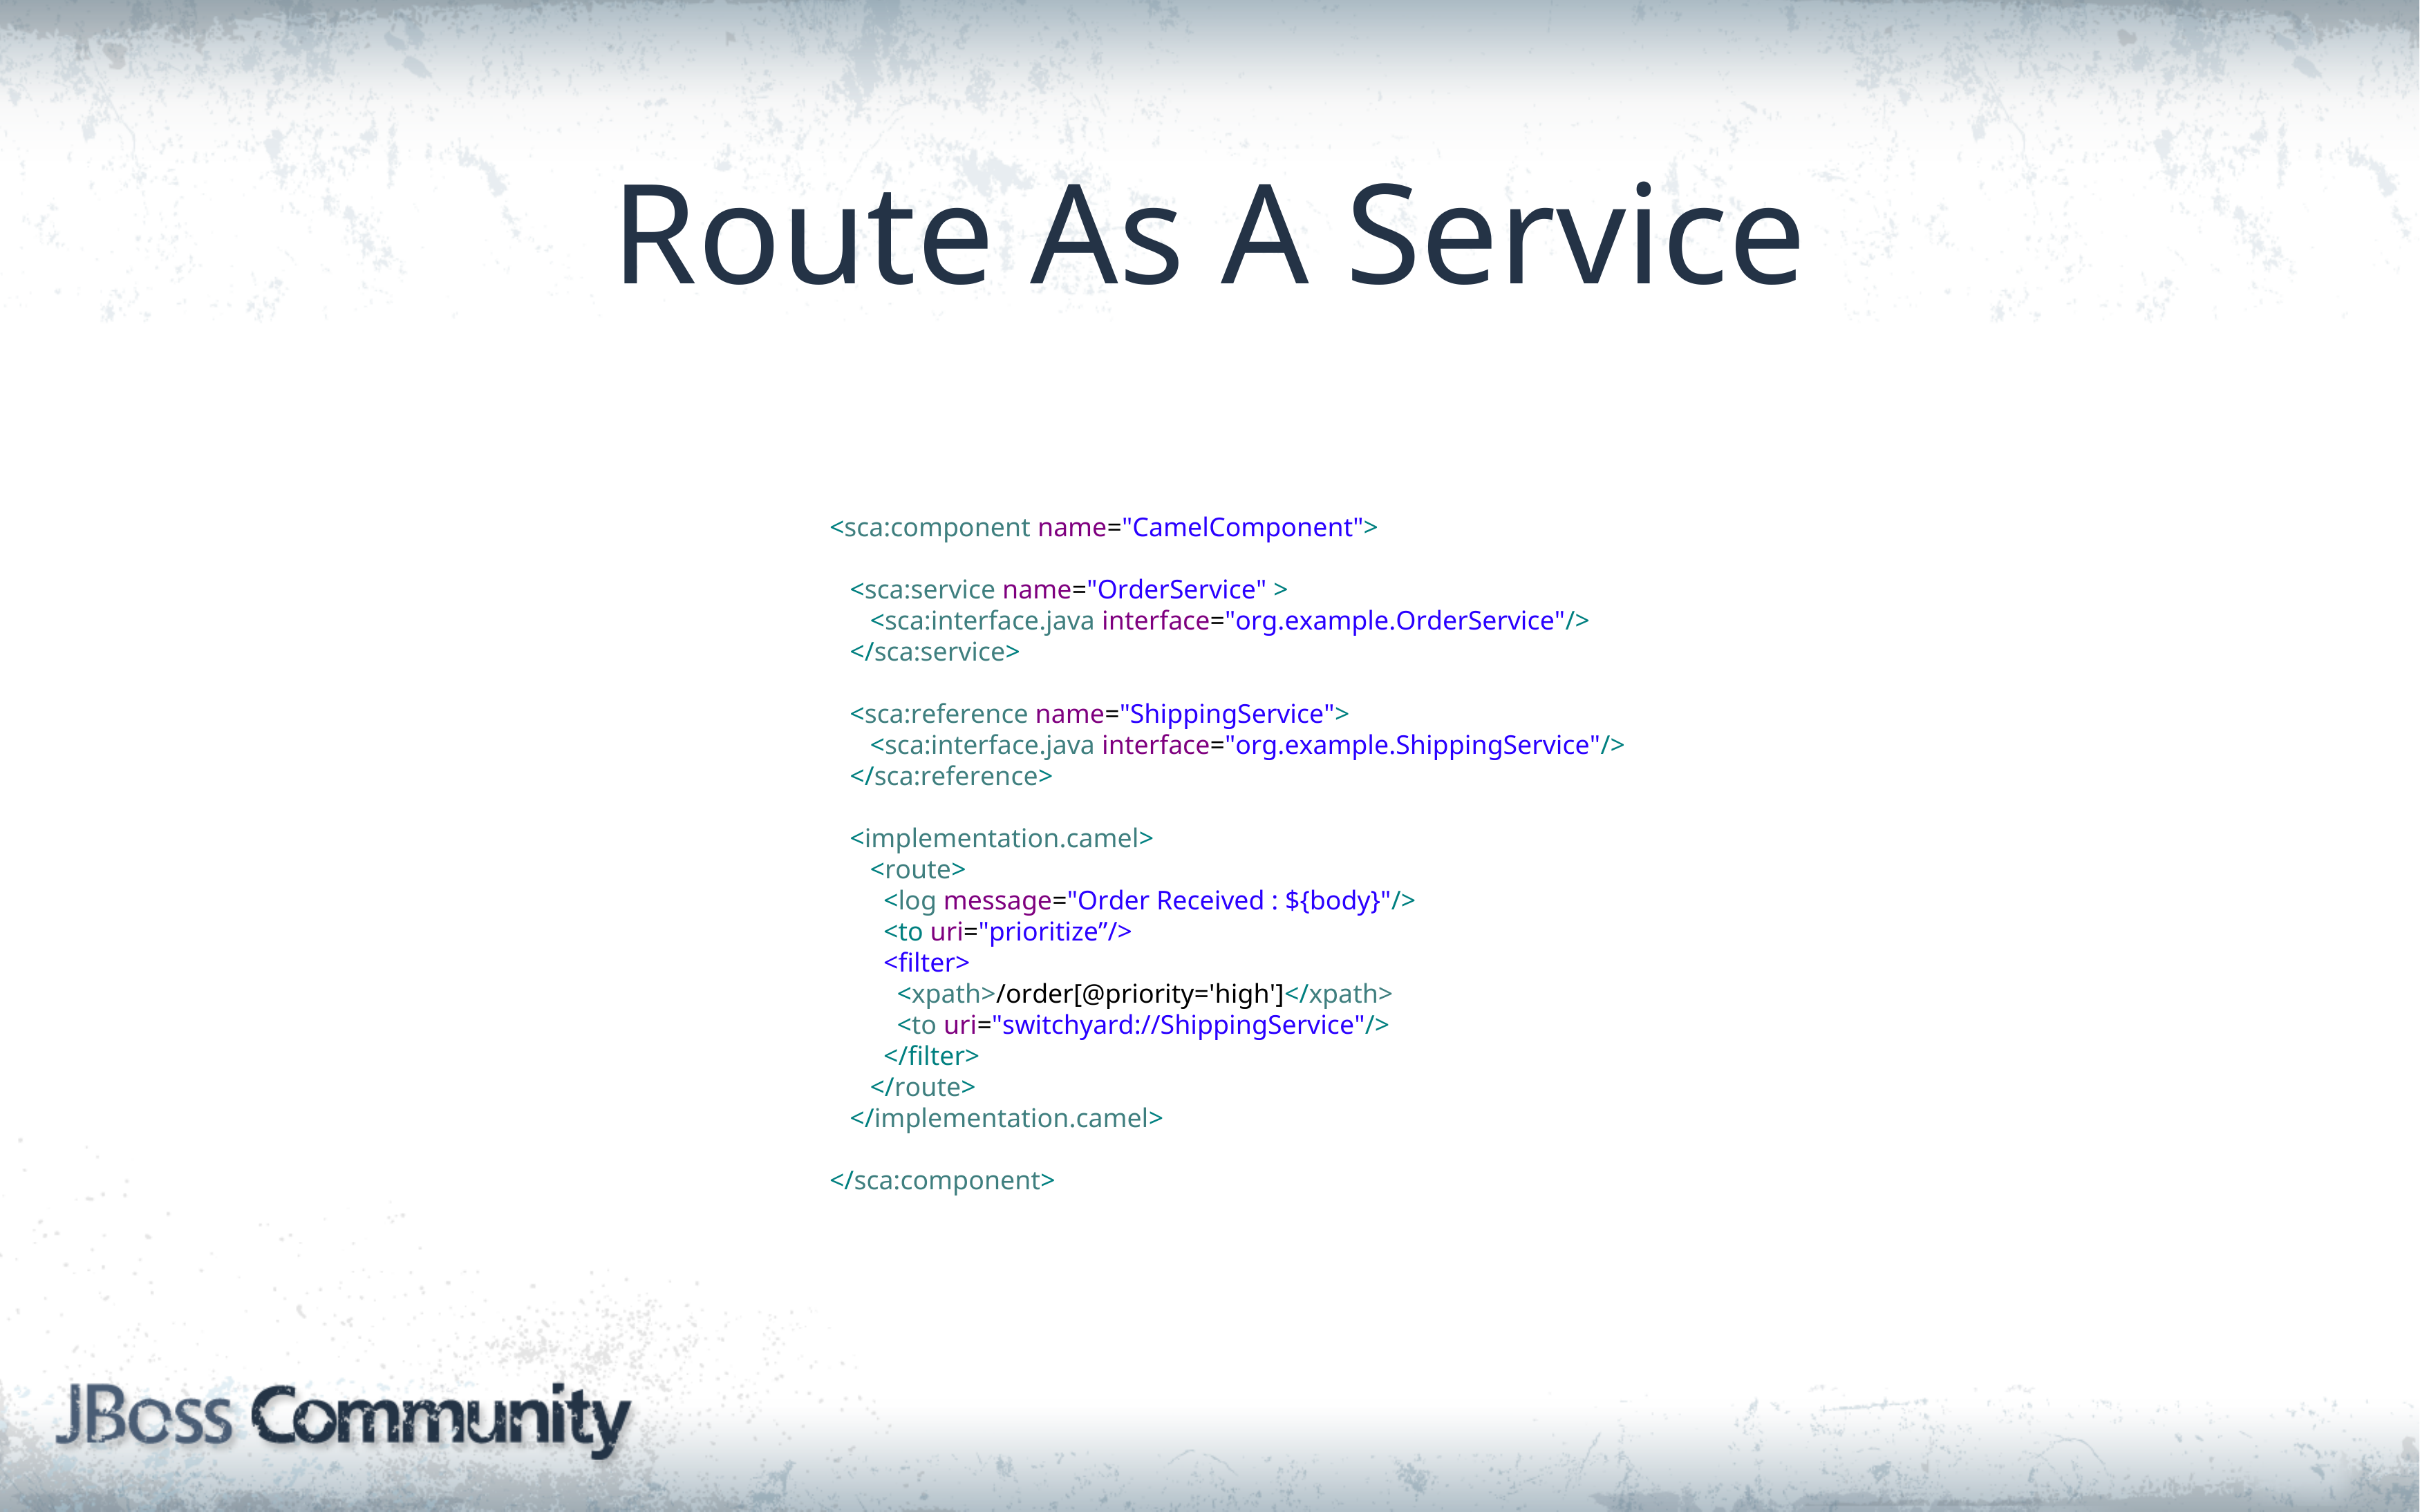

# Route As A Service
<sca:component name="CamelComponent">
 <sca:service name="OrderService" >
 <sca:interface.java interface="org.example.OrderService"/>
 </sca:service>
 <sca:reference name="ShippingService">
 <sca:interface.java interface="org.example.ShippingService"/>
 </sca:reference>
 <implementation.camel>
 <route>
 <log message="Order Received : ${body}"/>
 <to uri="prioritize”/>
 <filter>
 <xpath>/order[@priority='high']</xpath>
 <to uri="switchyard://ShippingService"/>
 </filter>
 </route>
 </implementation.camel>
</sca:component>